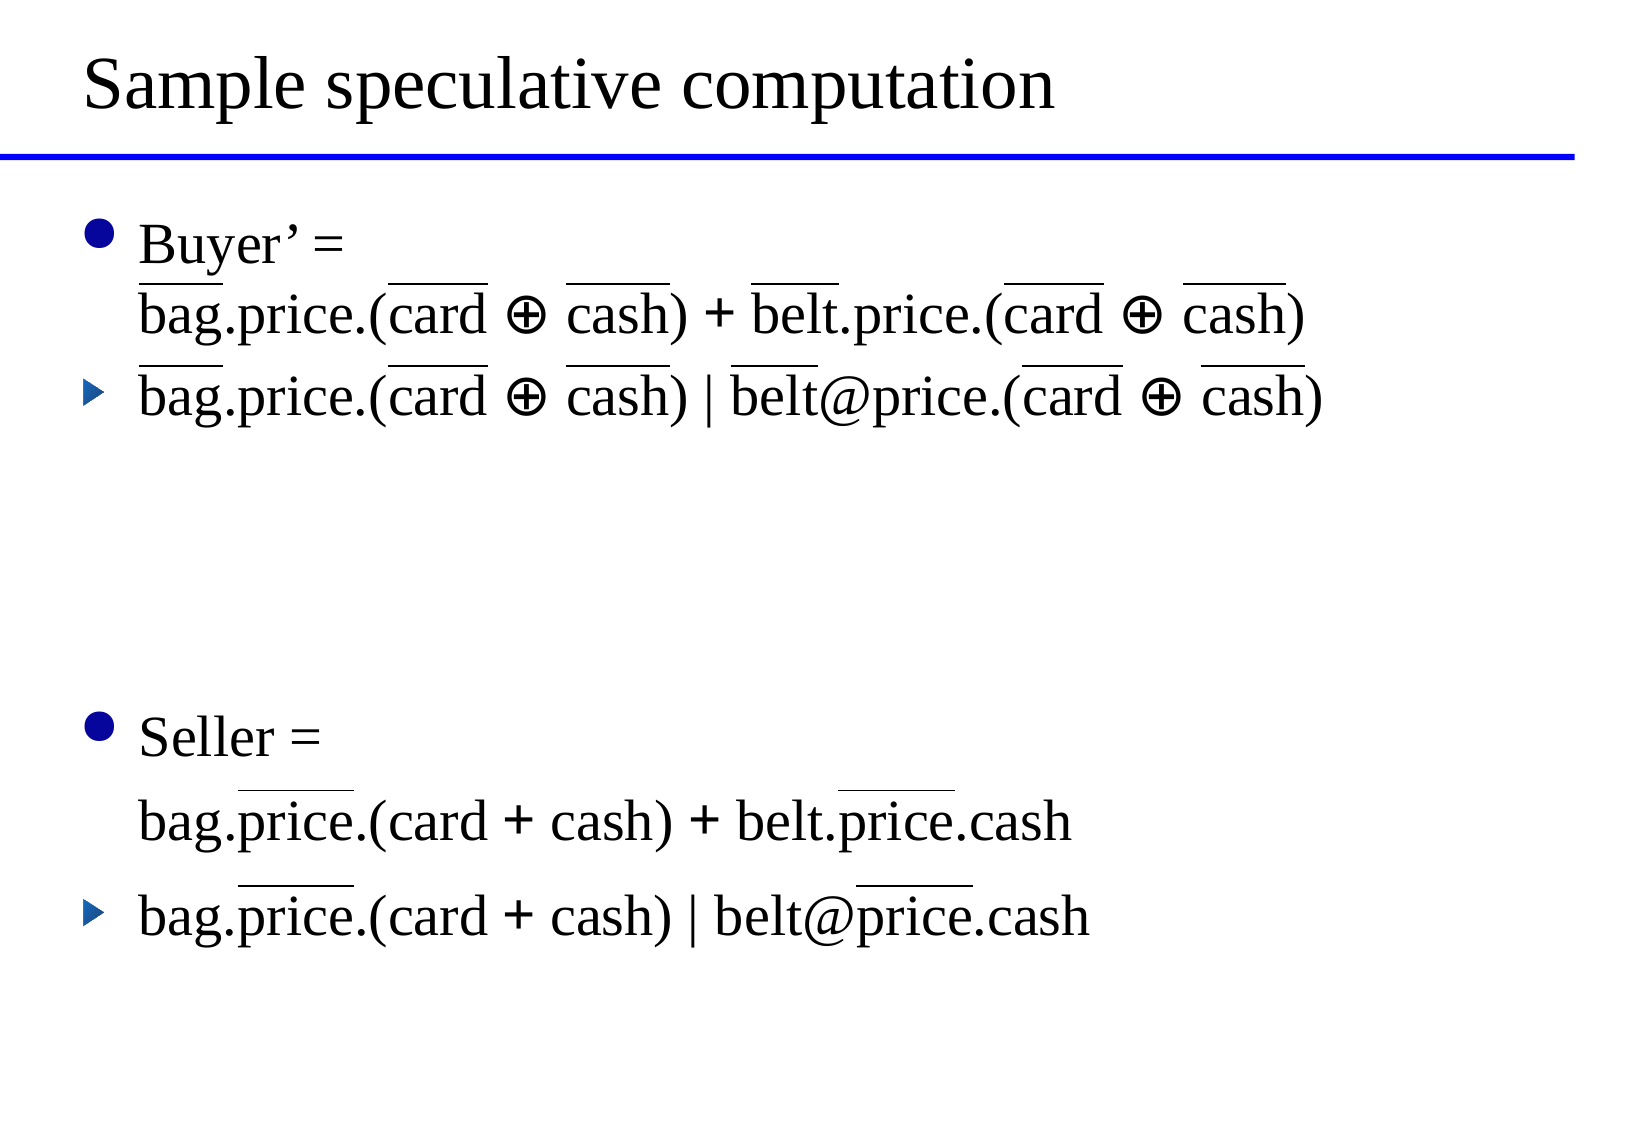

# Sample speculative computation
Buyer’ =
bag.price.(card ⊕ cash) + belt.price.(card ⊕ cash)
bag.price.(card ⊕ cash) | belt@price.(card ⊕ cash)
Seller =
bag.price.(card + cash) + belt.price.cash
bag.price.(card + cash) | belt@price.cash